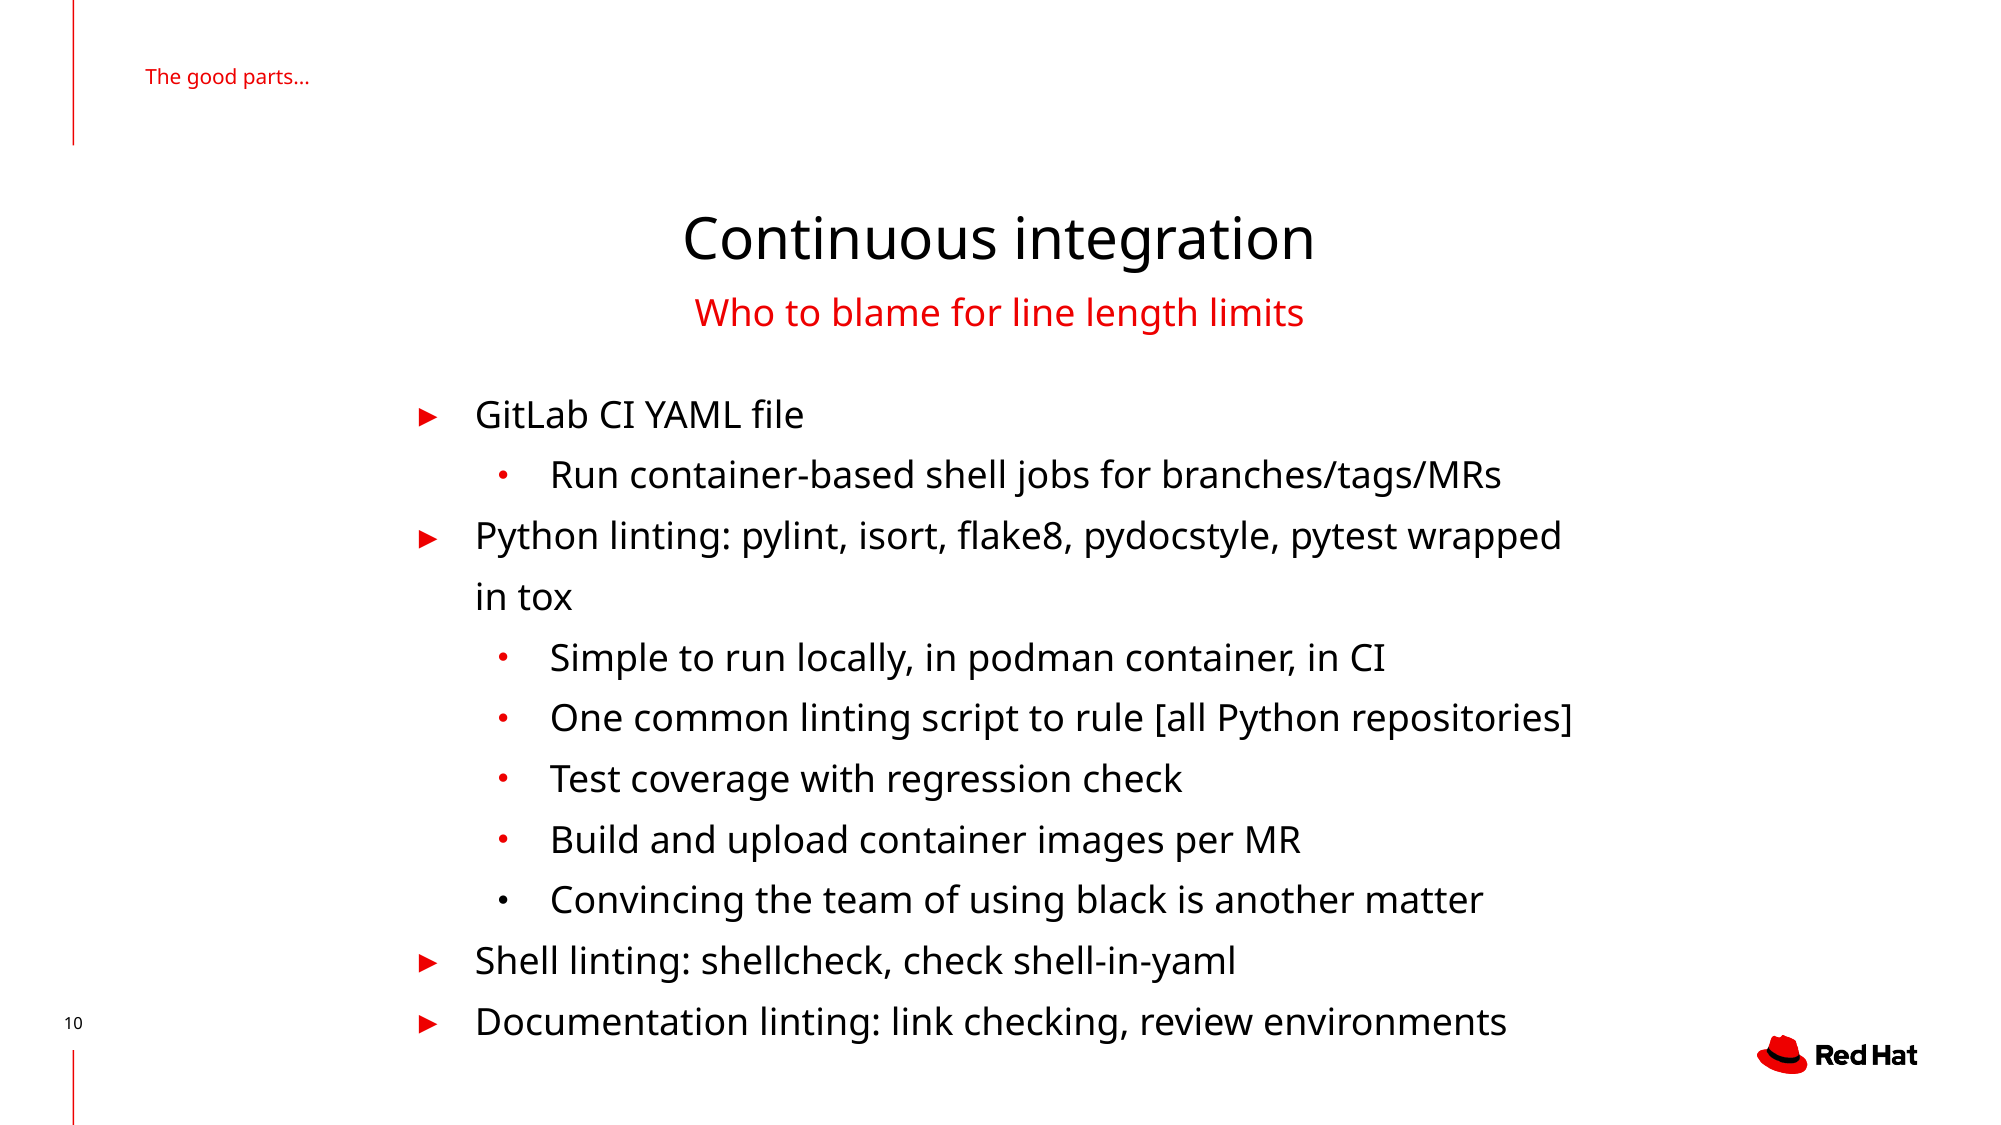

# The good parts...
Continuous integration
Who to blame for line length limits
GitLab CI YAML file
Run container-based shell jobs for branches/tags/MRs
Python linting: pylint, isort, flake8, pydocstyle, pytest wrapped in tox
Simple to run locally, in podman container, in CI
One common linting script to rule [all Python repositories]
Test coverage with regression check
Build and upload container images per MR
Convincing the team of using black is another matter
Shell linting: shellcheck, check shell-in-yaml
Documentation linting: link checking, review environments